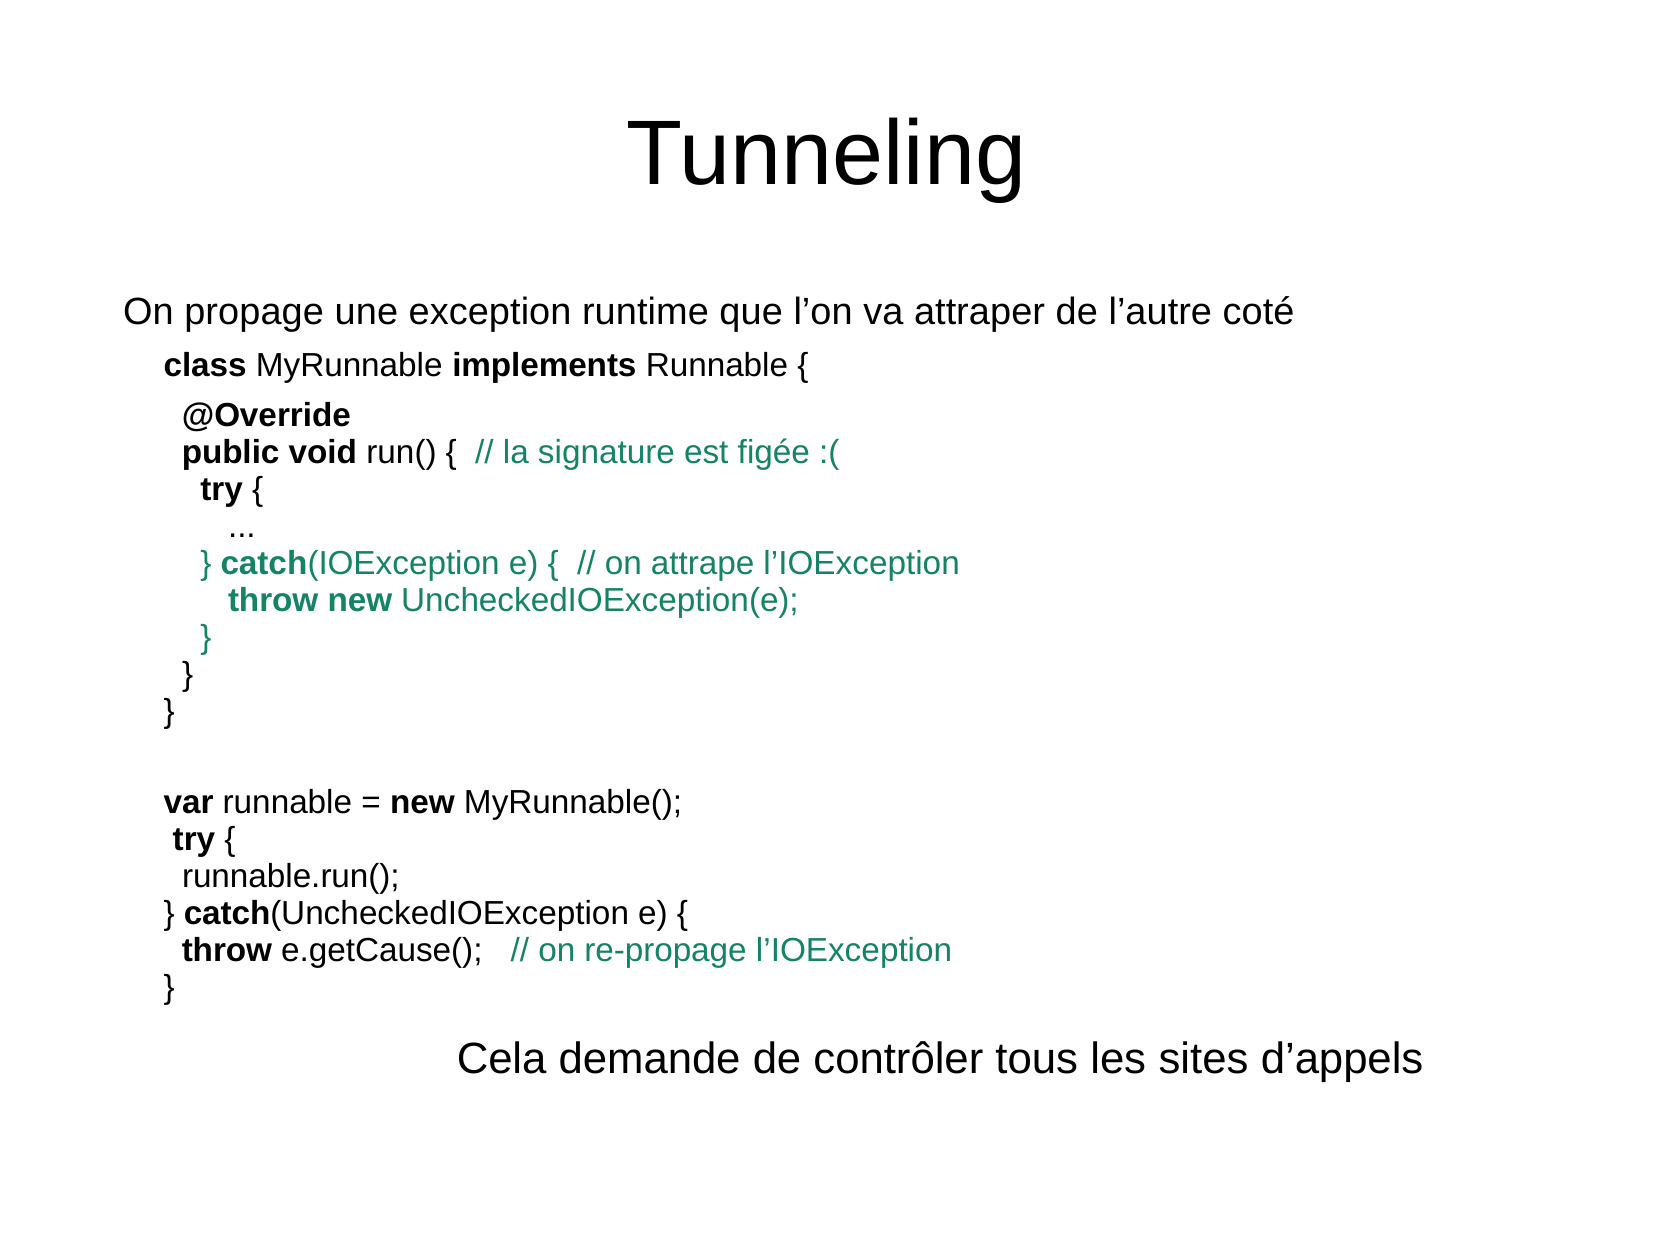

# Tunneling
On propage une exception runtime que l’on va attraper de l’autre coté
class MyRunnable implements Runnable {
 @Override
 public void run() { // la signature est figée :(
 try {
 ...
 } catch(IOException e) { // on attrape l’IOException
 throw new UncheckedIOException(e);
 }
 }
}
var runnable = new MyRunnable();
 try {
 runnable.run();
} catch(UncheckedIOException e) {
 throw e.getCause(); // on re-propage l’IOException
}
Cela demande de contrôler tous les sites d’appels